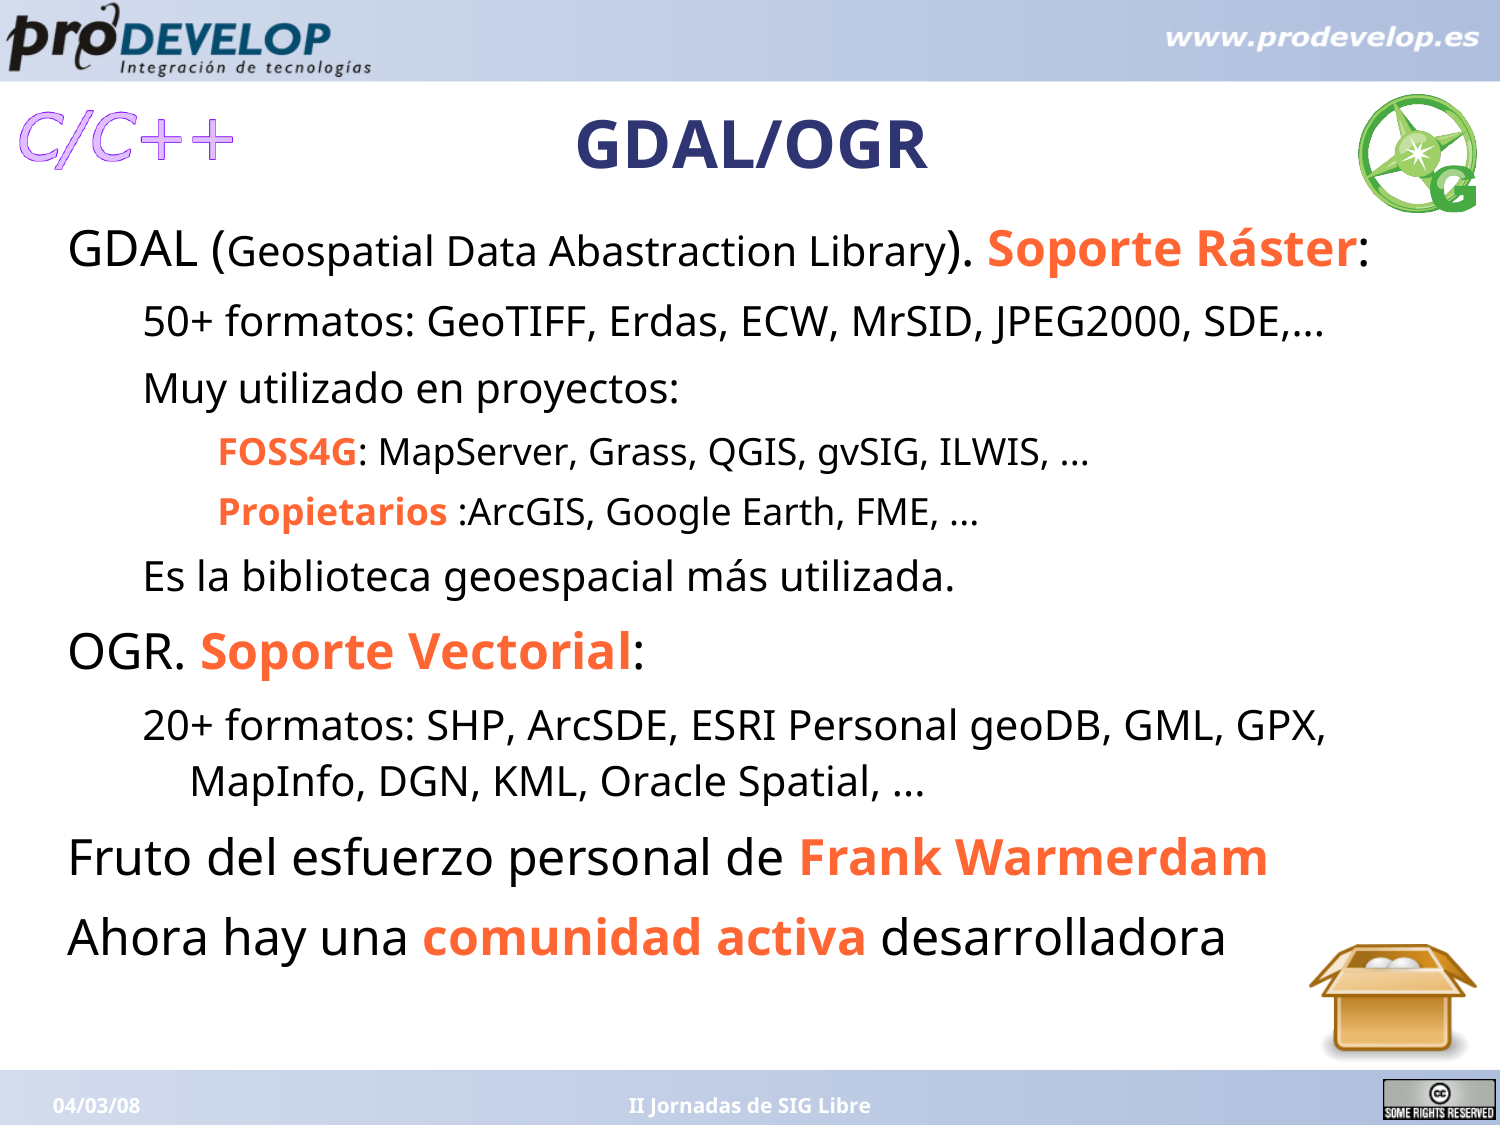

# GDAL/OGR
GDAL (Geospatial Data Abastraction Library). Soporte Ráster:
50+ formatos: GeoTIFF, Erdas, ECW, MrSID, JPEG2000, SDE,...
Muy utilizado en proyectos:
FOSS4G: MapServer, Grass, QGIS, gvSIG, ILWIS, ...
Propietarios :ArcGIS, Google Earth, FME, ...
Es la biblioteca geoespacial más utilizada.
OGR. Soporte Vectorial:
20+ formatos: SHP, ArcSDE, ESRI Personal geoDB, GML, GPX, MapInfo, DGN, KML, Oracle Spatial, ...
Fruto del esfuerzo personal de Frank Warmerdam
Ahora hay una comunidad activa desarrolladora
25/10/2006
43
Plan Difusión Interna gvSIG v. 2.0